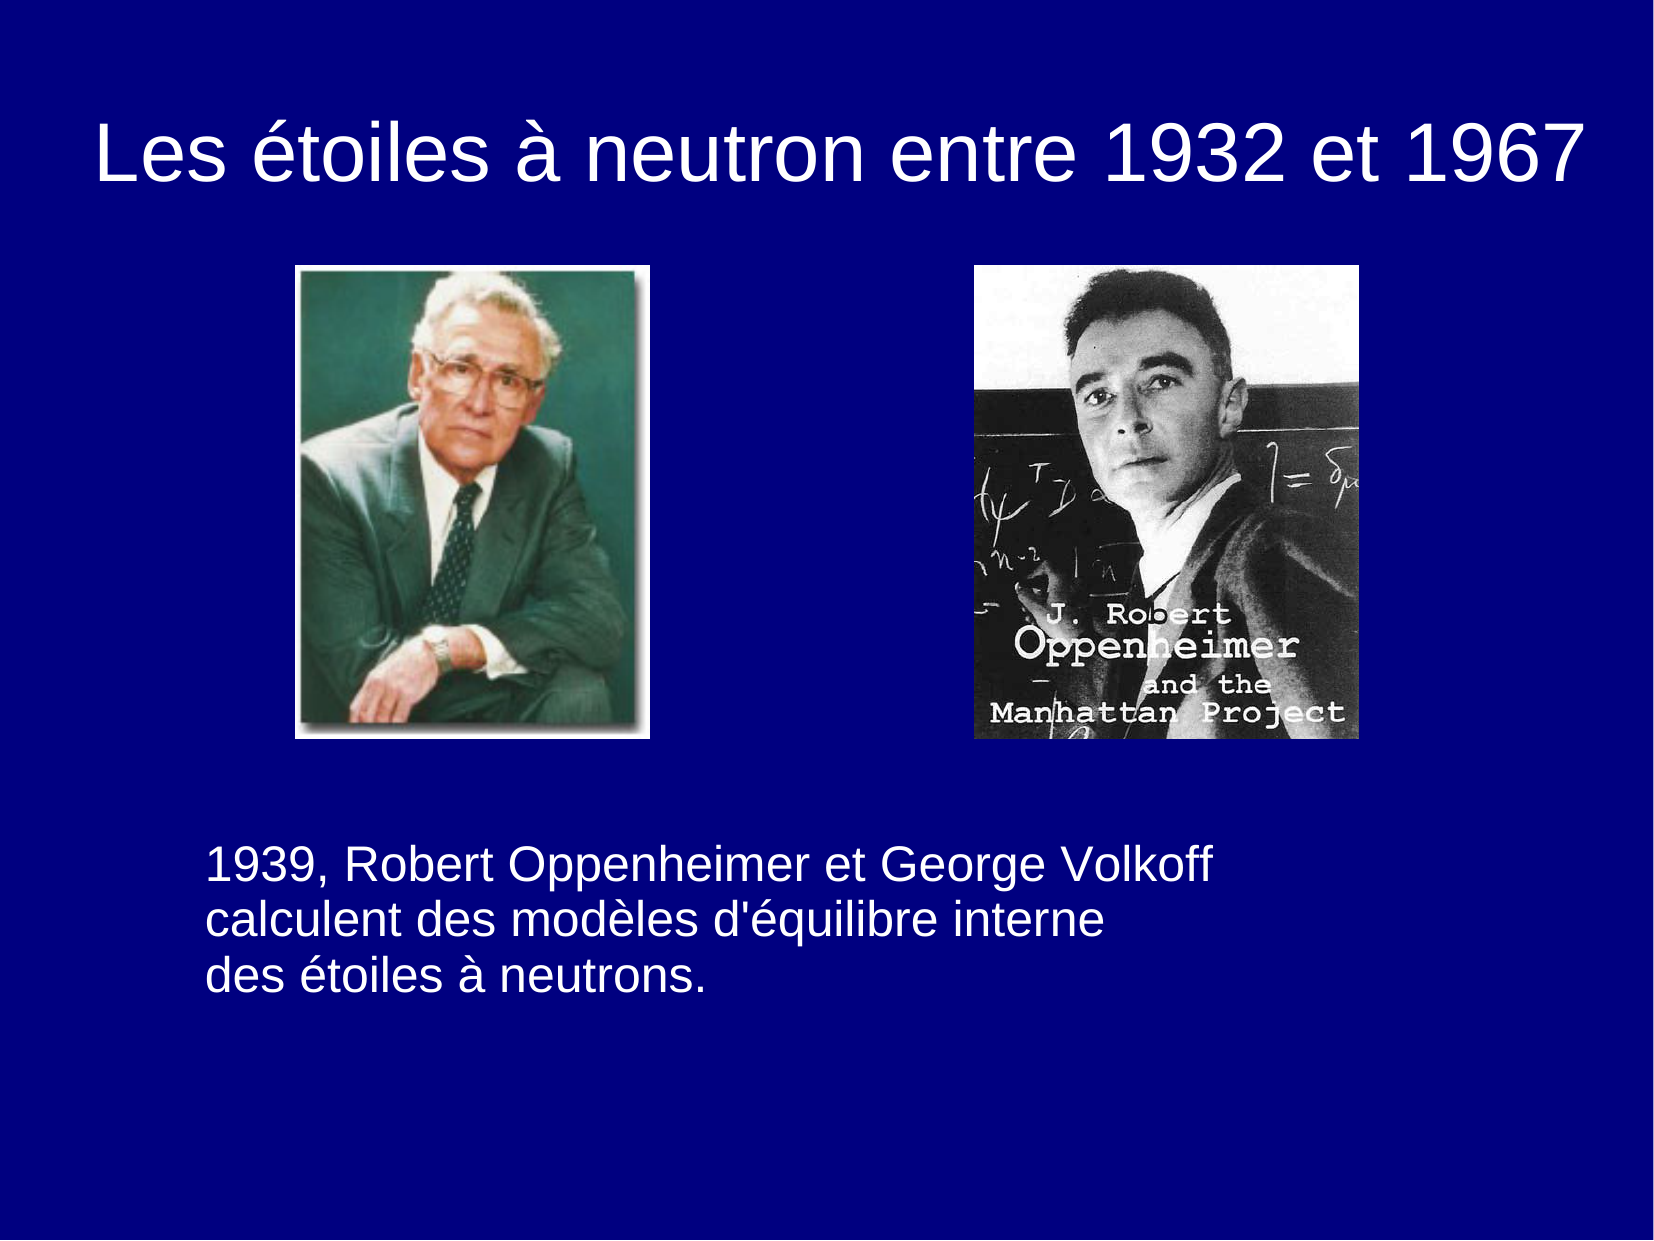

# Les étoiles à neutron entre 1932 et 1967
1939, Robert Oppenheimer et George Volkoff
calculent des modèles d'équilibre interne
des étoiles à neutrons.